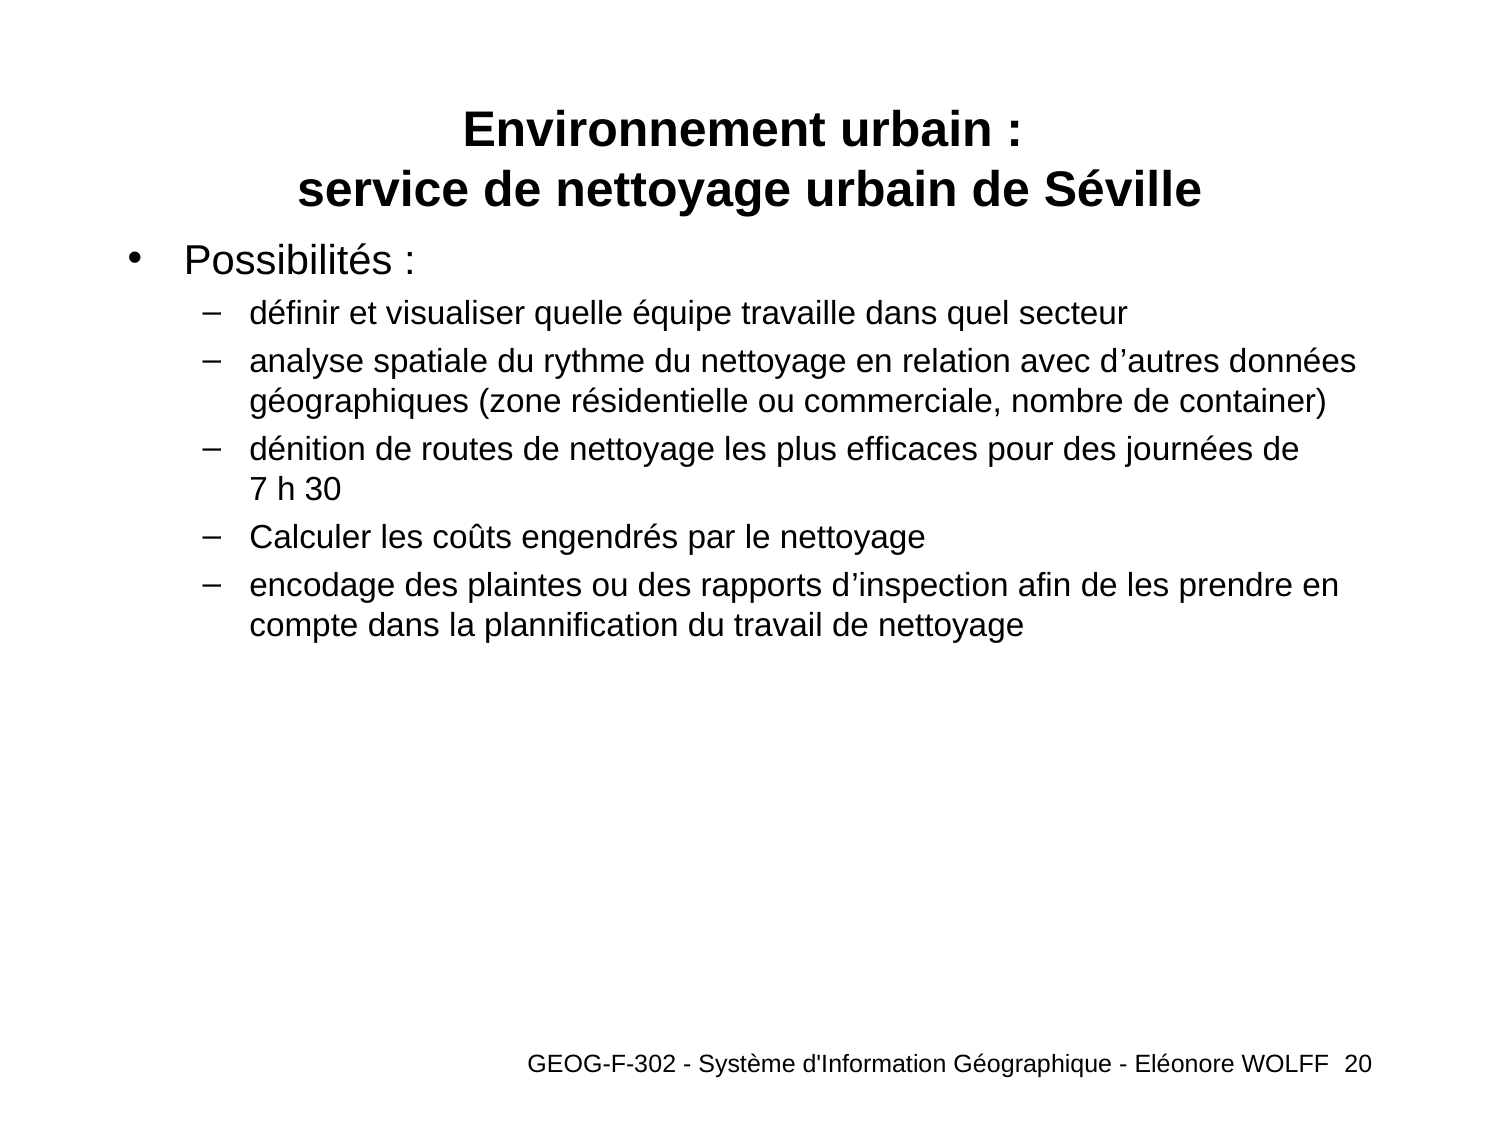

# Environnement urbain : service de nettoyage urbain de Séville
Possibilités :
définir et visualiser quelle équipe travaille dans quel secteur
analyse spatiale du rythme du nettoyage en relation avec d’autres données géographiques (zone résidentielle ou commerciale, nombre de container)
dénition de routes de nettoyage les plus efficaces pour des journées de
7 h 30
Calculer les coûts engendrés par le nettoyage
encodage des plaintes ou des rapports d’inspection afin de les prendre en compte dans la plannification du travail de nettoyage
GEOG-F-302 - Système d'Information Géographique - Eléonore WOLFF